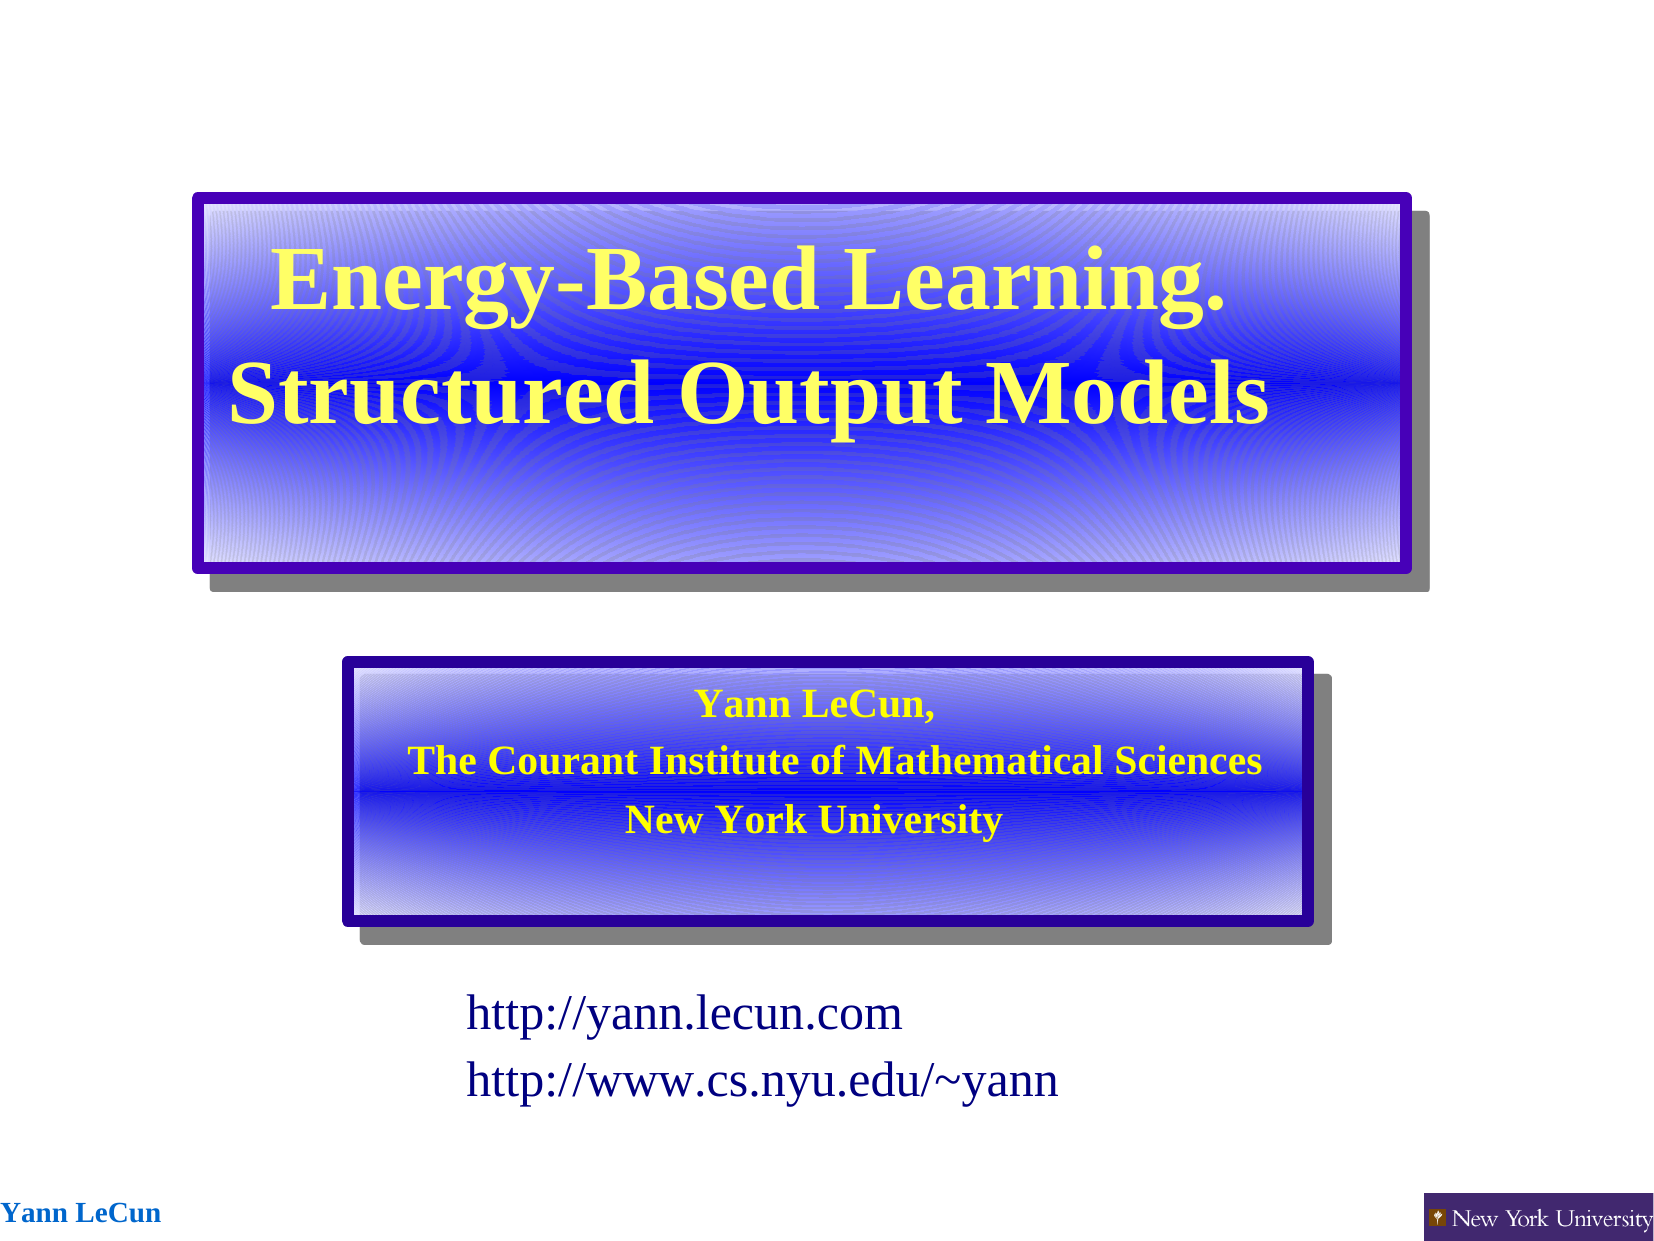

Energy-Based Learning.
Structured Output Models
 Yann LeCun,
 The Courant Institute of Mathematical Sciences
New York University
http://yann.lecun.com
http://www.cs.nyu.edu/~yann